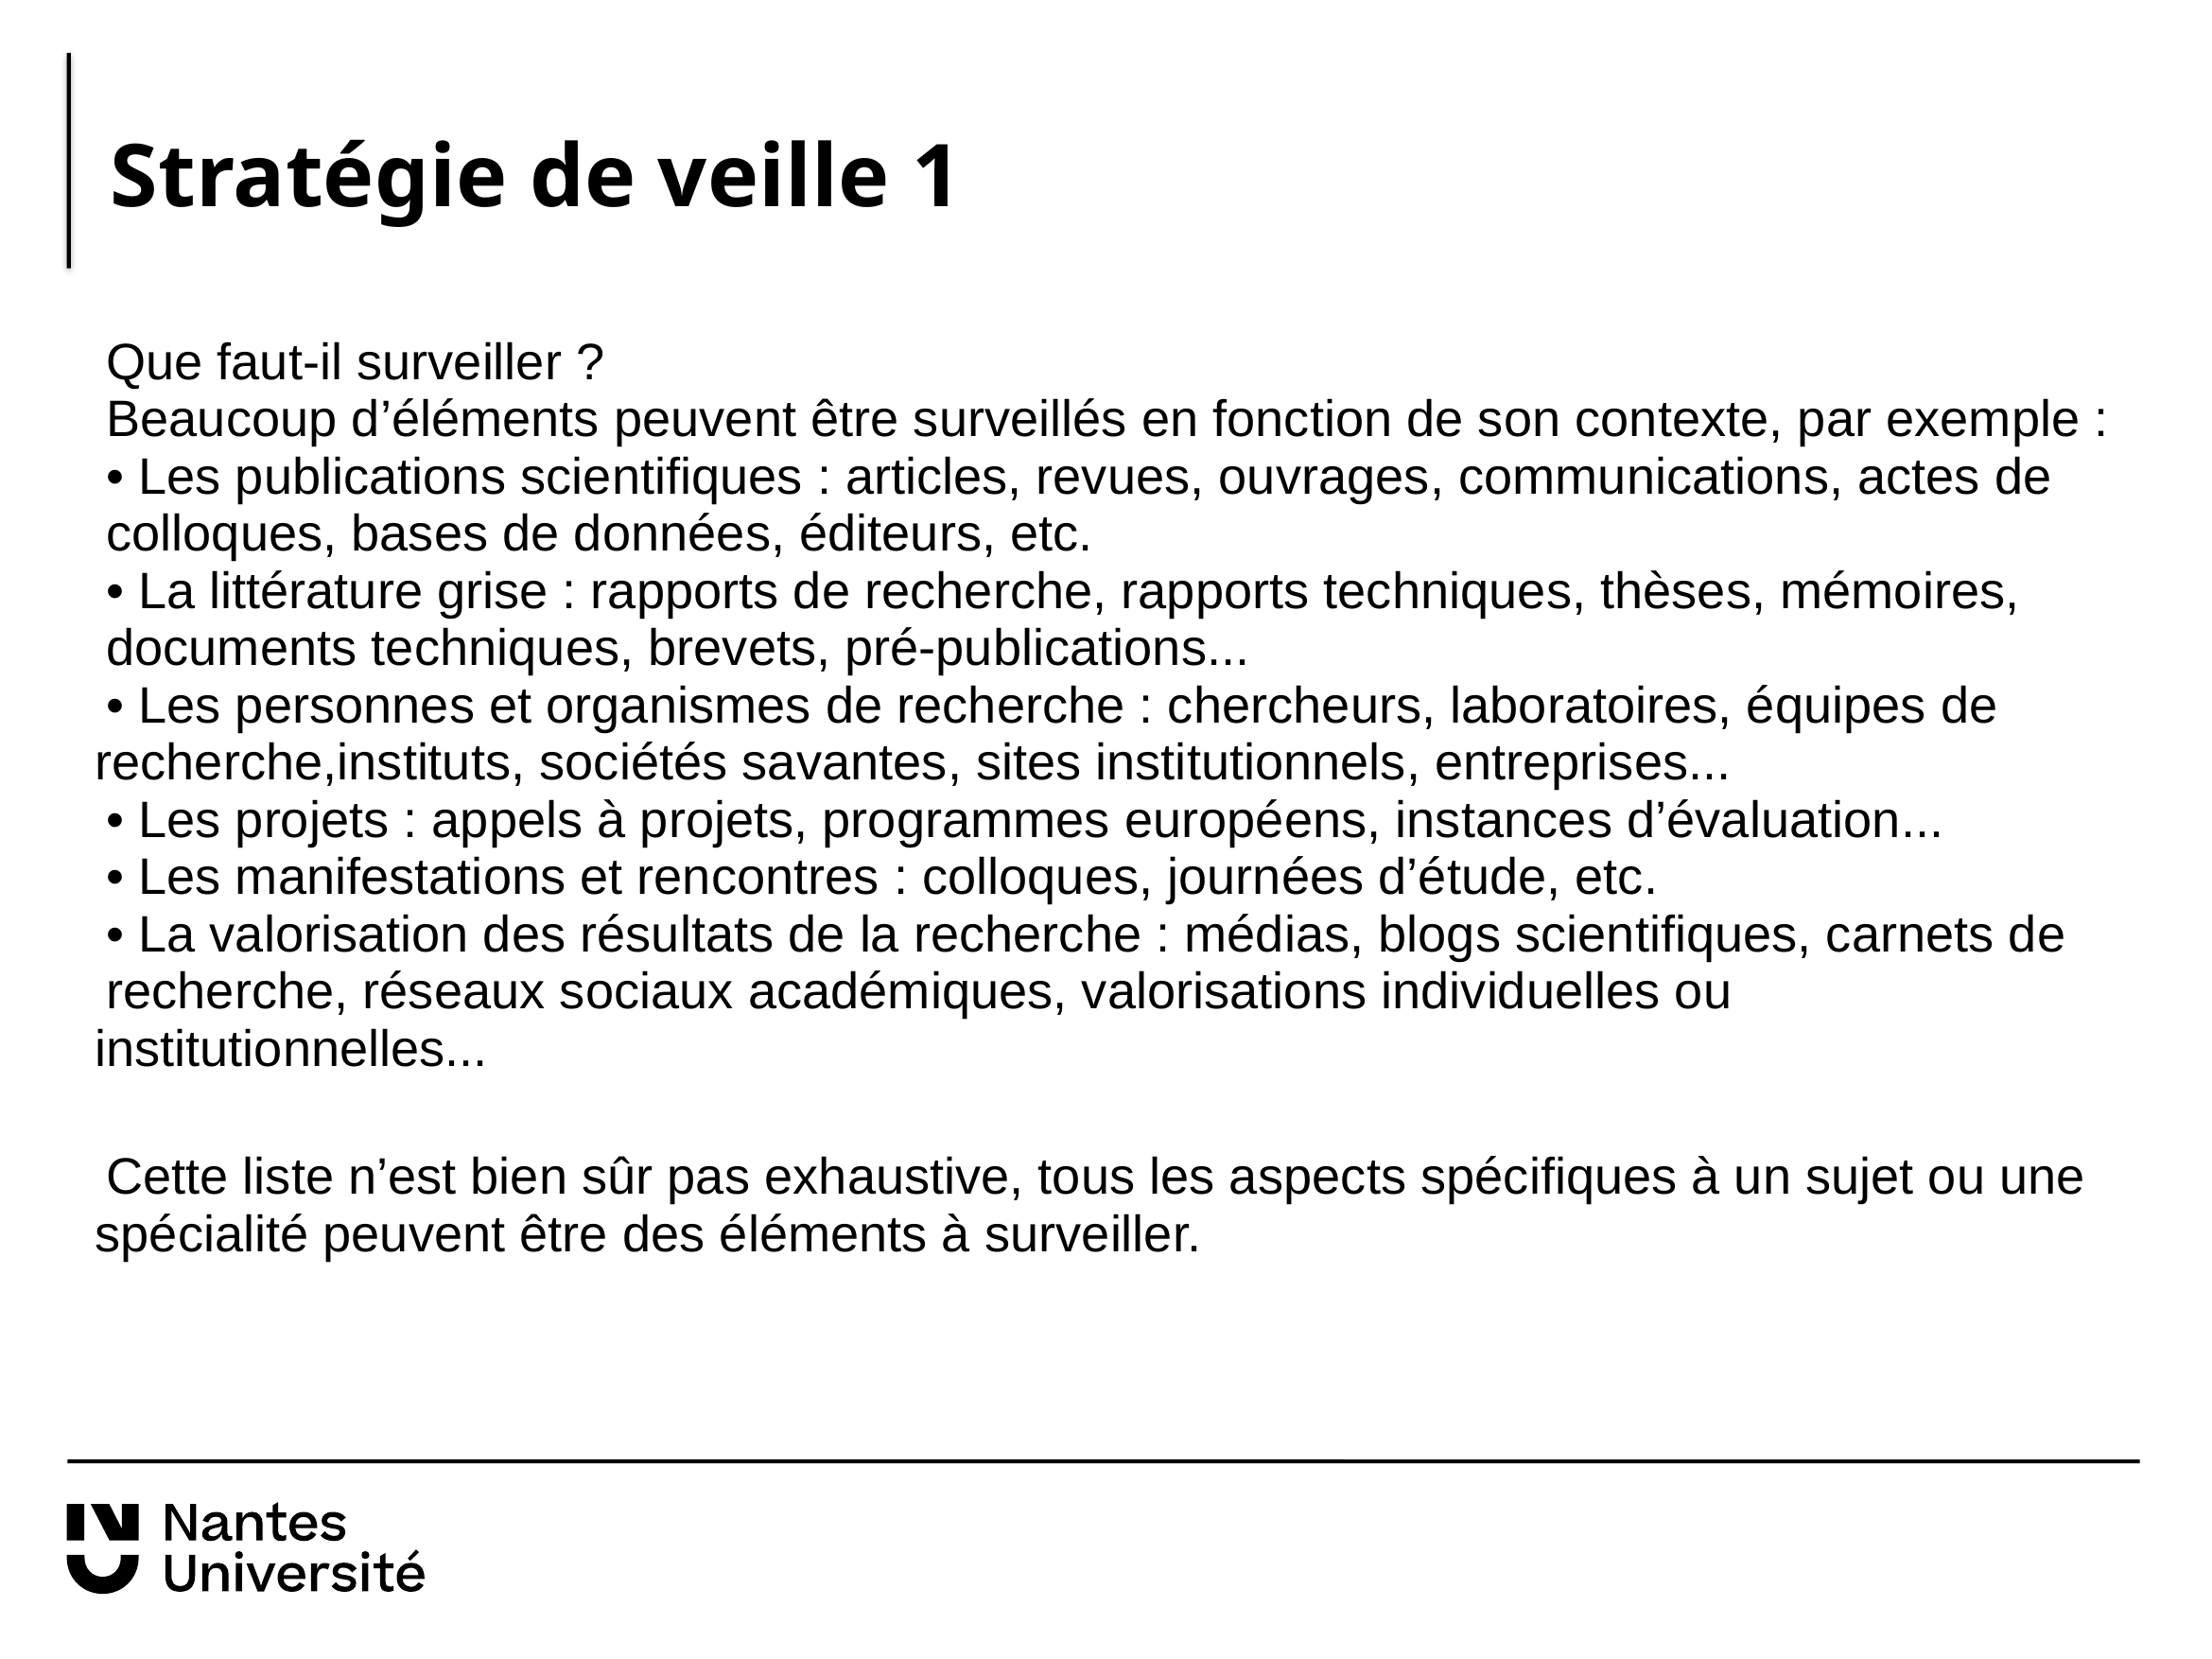

# Stratégie de veille 1
Que faut-il surveiller ?
Beaucoup d’éléments peuvent être surveillés en fonction de son contexte, par exemple :
• Les publications scientifiques : articles, revues, ouvrages, communications, actes de
colloques, bases de données, éditeurs, etc.
• La littérature grise : rapports de recherche, rapports techniques, thèses, mémoires,
documents techniques, brevets, pré-publications...
• Les personnes et organismes de recherche : chercheurs, laboratoires, équipes de recherche,instituts, sociétés savantes, sites institutionnels, entreprises...
• Les projets : appels à projets, programmes européens, instances d’évaluation...
• Les manifestations et rencontres : colloques, journées d’étude, etc.
• La valorisation des résultats de la recherche : médias, blogs scientifiques, carnets de
recherche, réseaux sociaux académiques, valorisations individuelles ou institutionnelles...
Cette liste n’est bien sûr pas exhaustive, tous les aspects spécifiques à un sujet ou une spécialité peuvent être des éléments à surveiller.